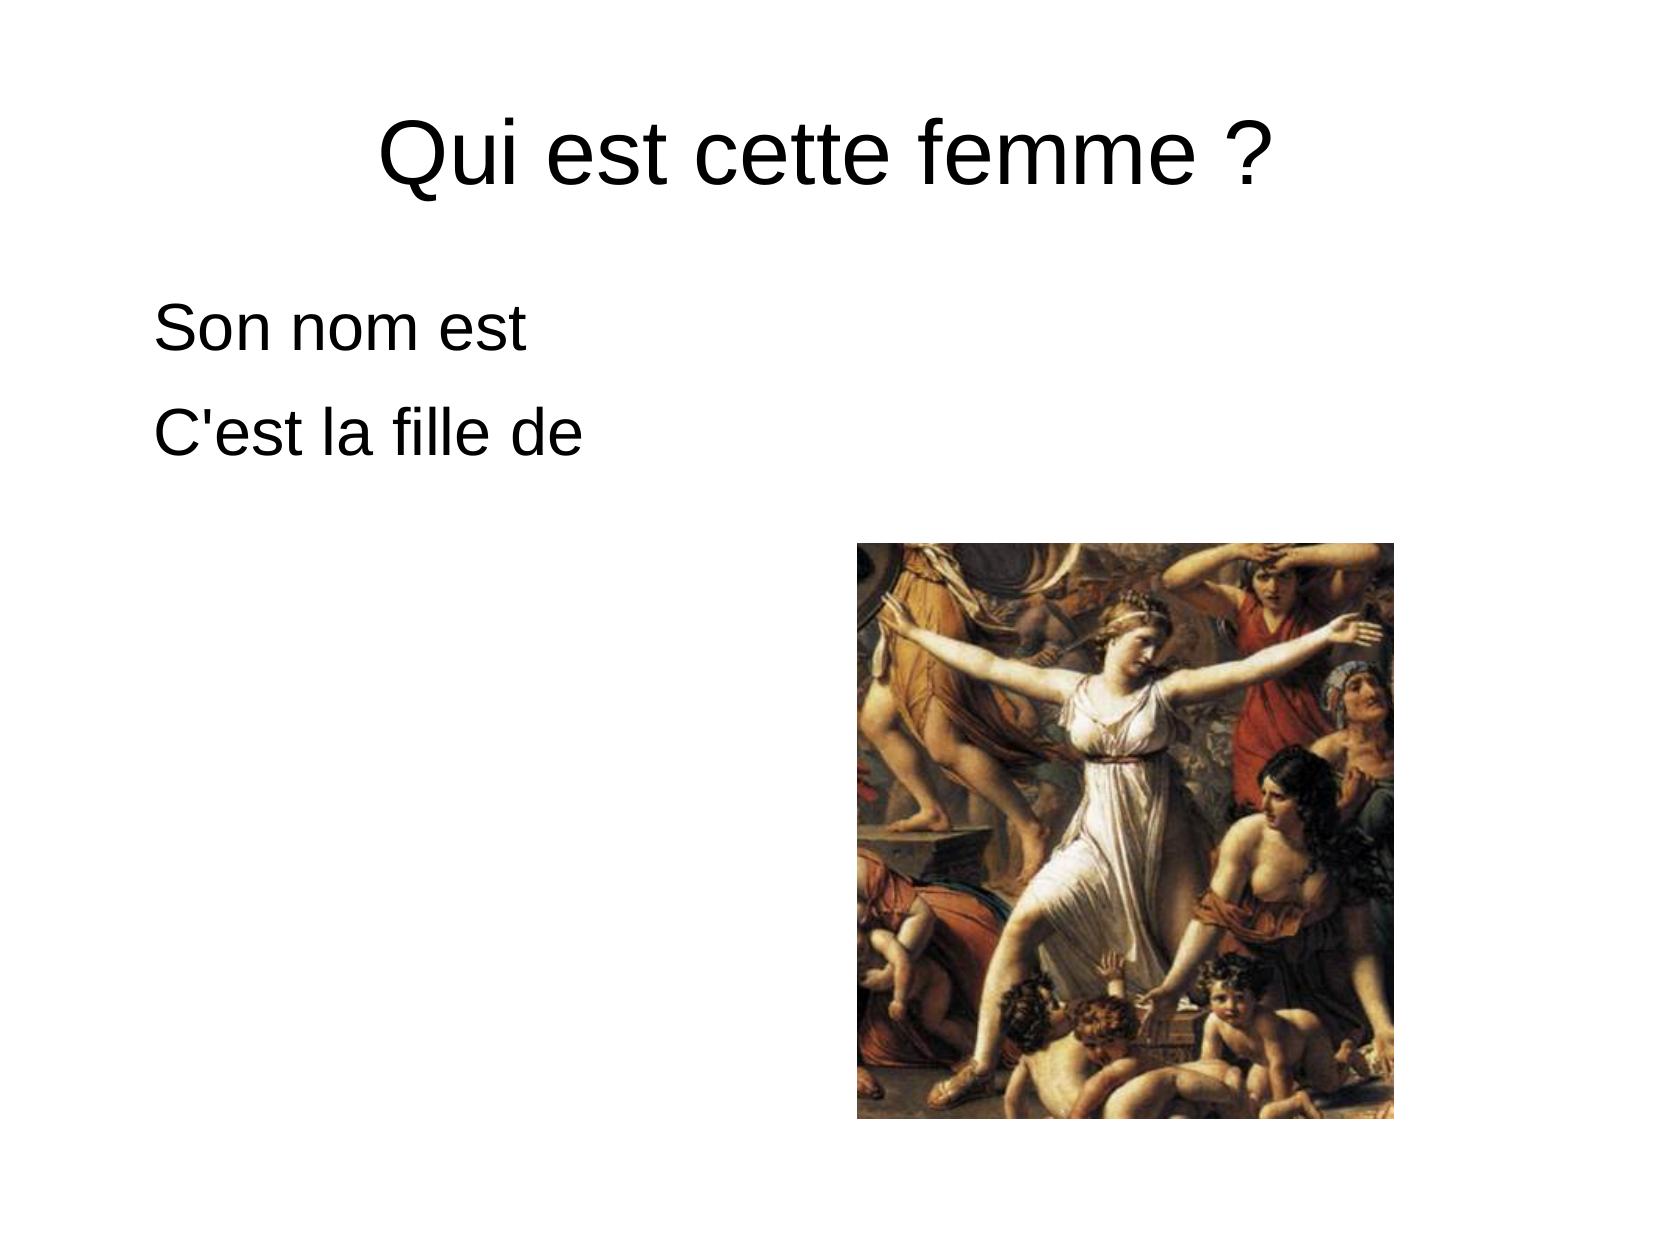

# Qui est cette femme ?
Son nom est
C'est la fille de